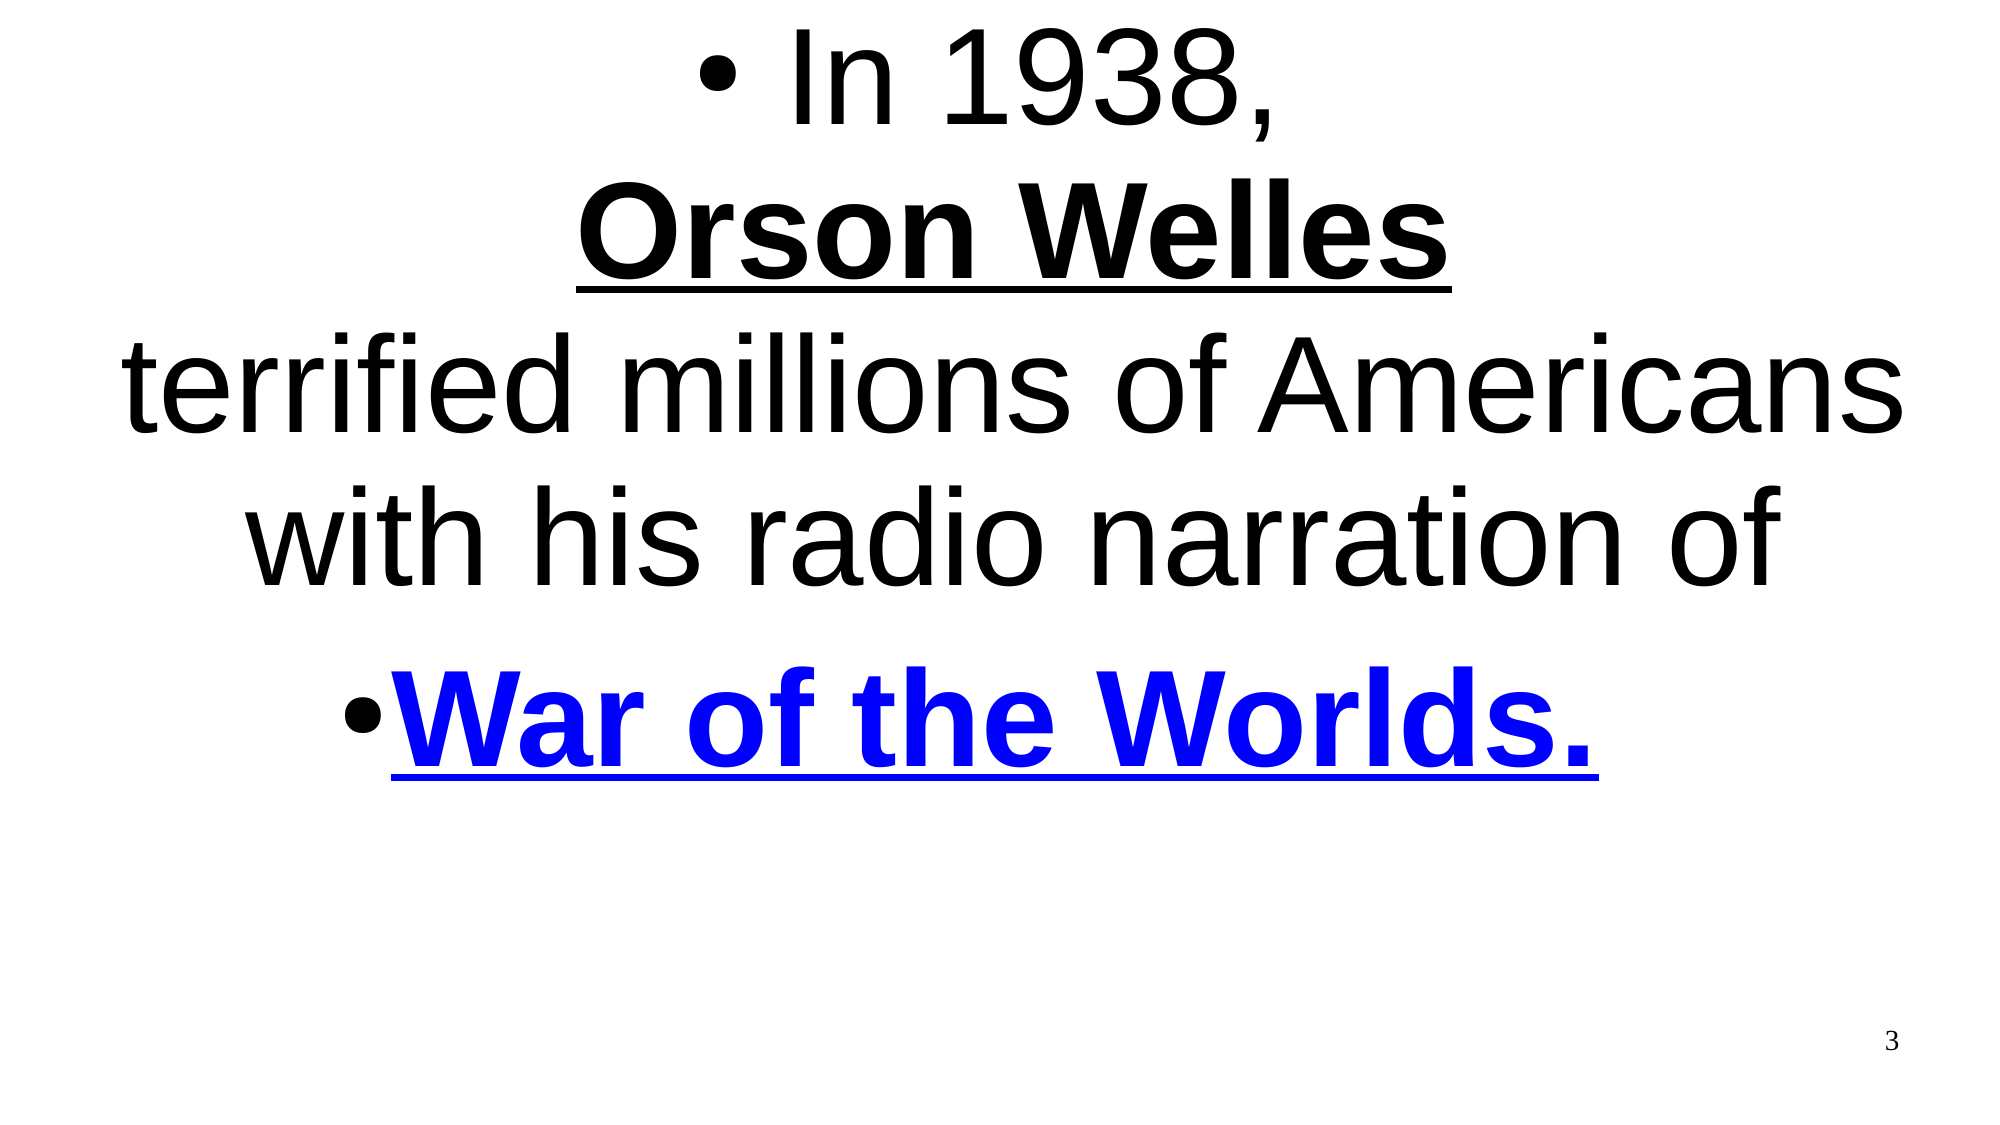

# In 1938, Orson Welles terrified millions of Americans with his radio narration of
War of the Worlds.
3